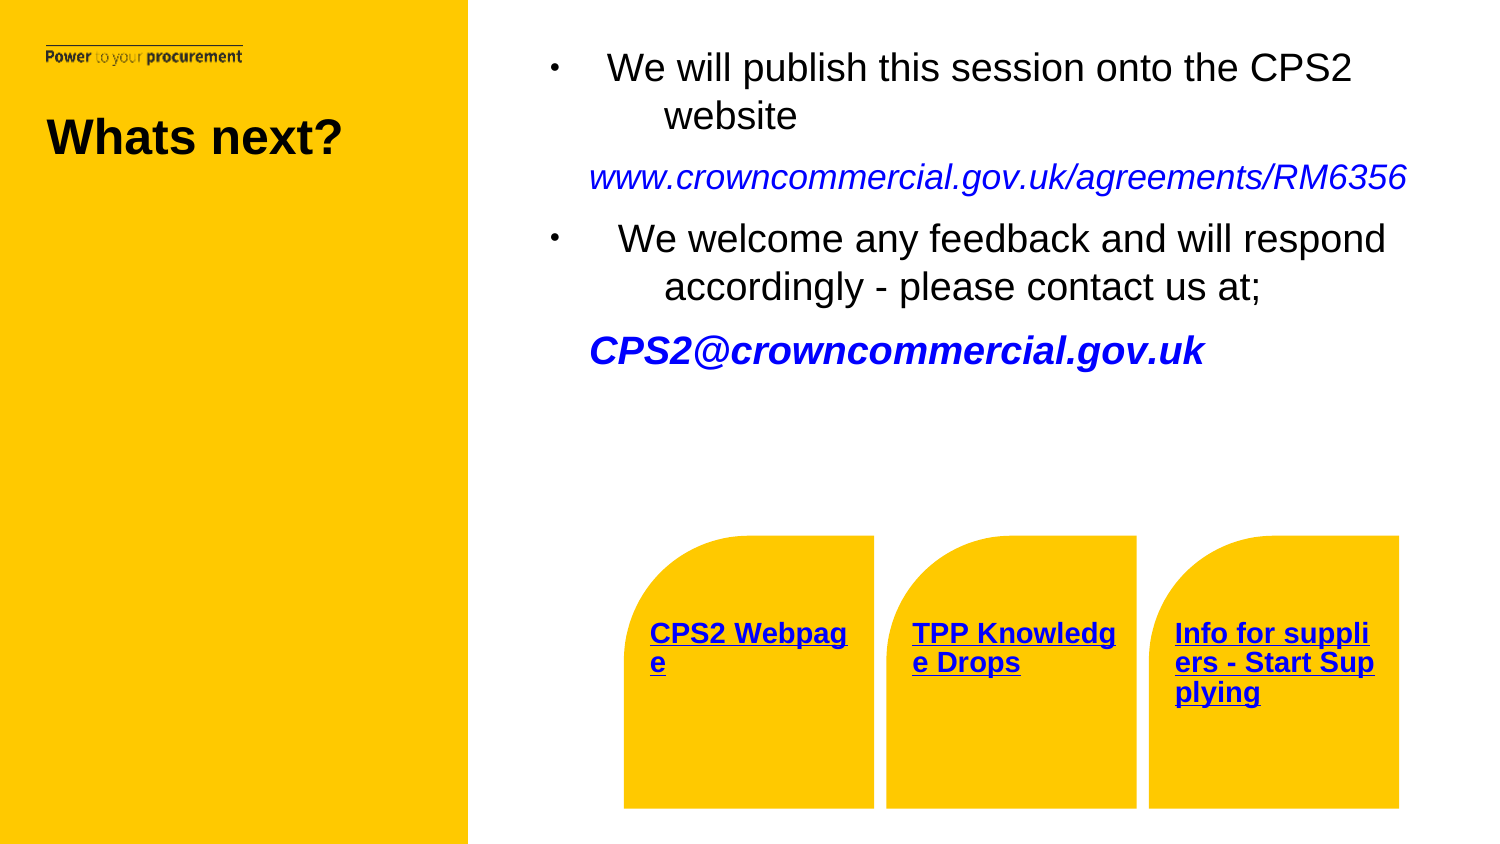

# We will publish this session onto the CPS2 website
www.crowncommercial.gov.uk/agreements/RM6356
 We welcome any feedback and will respond accordingly - please contact us at;
CPS2@crowncommercial.gov.uk
Whats next?
CPS2 Webpage
TPP Knowledge Drops
Info for suppliers - Start Supplying